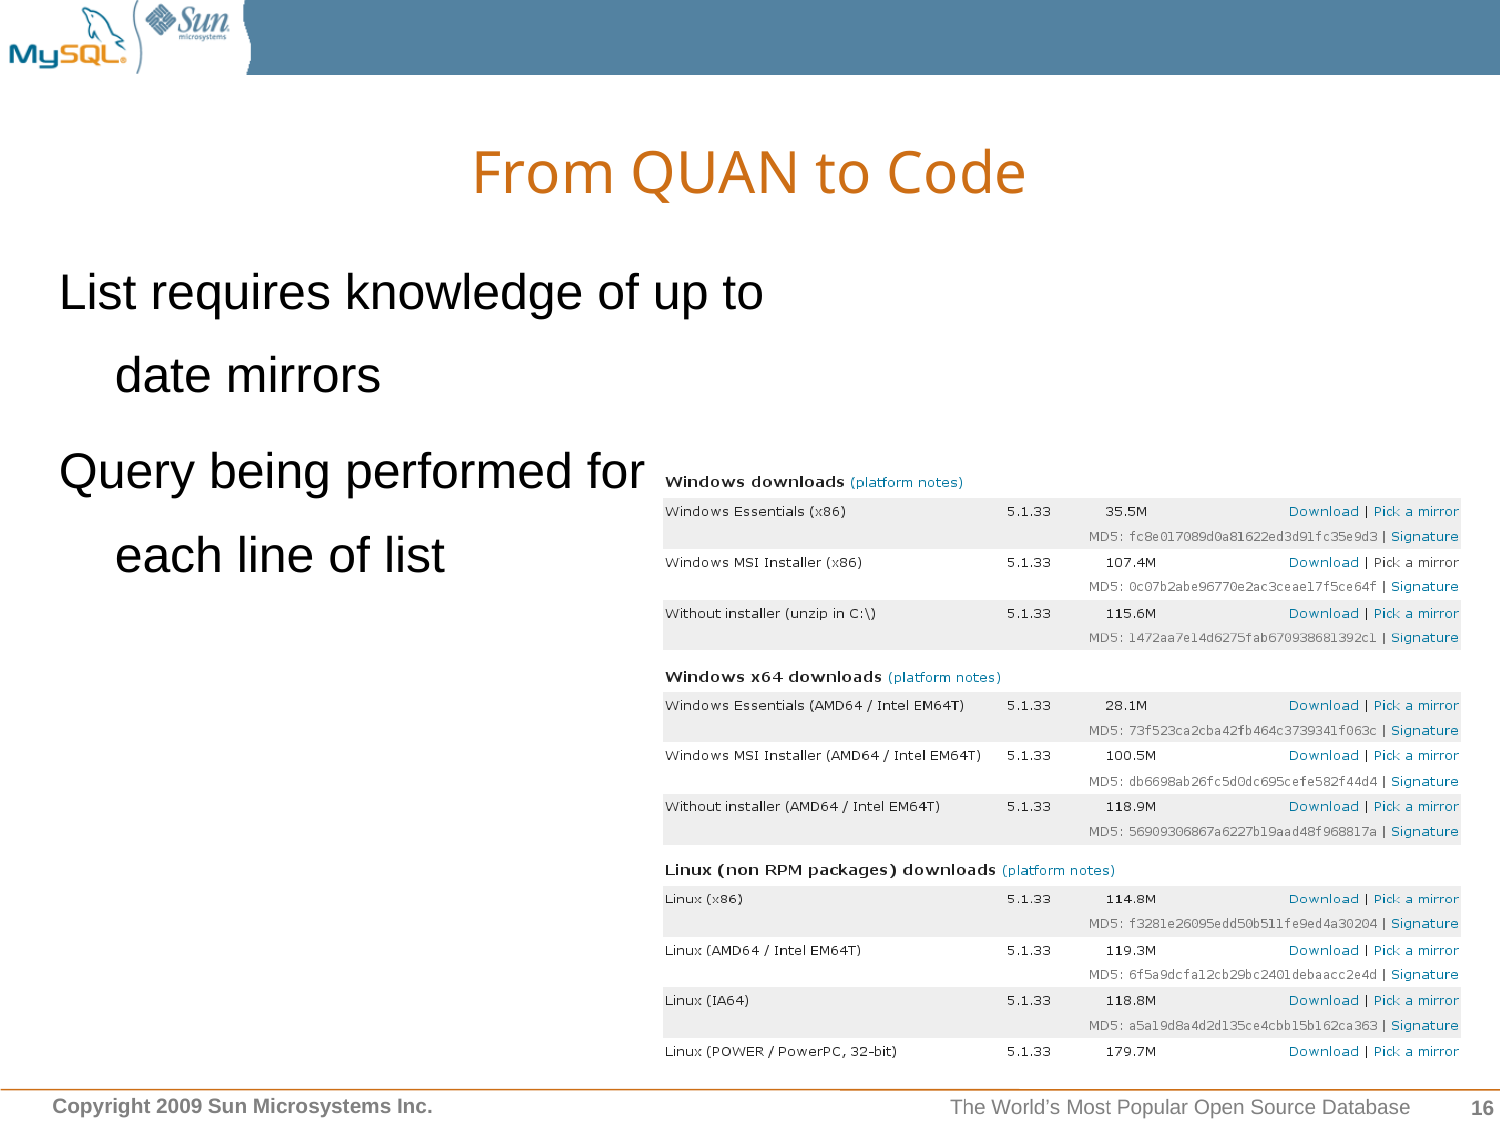

# From QUAN to Code
List requires knowledge of up to date mirrors
Query being performed for each line of list